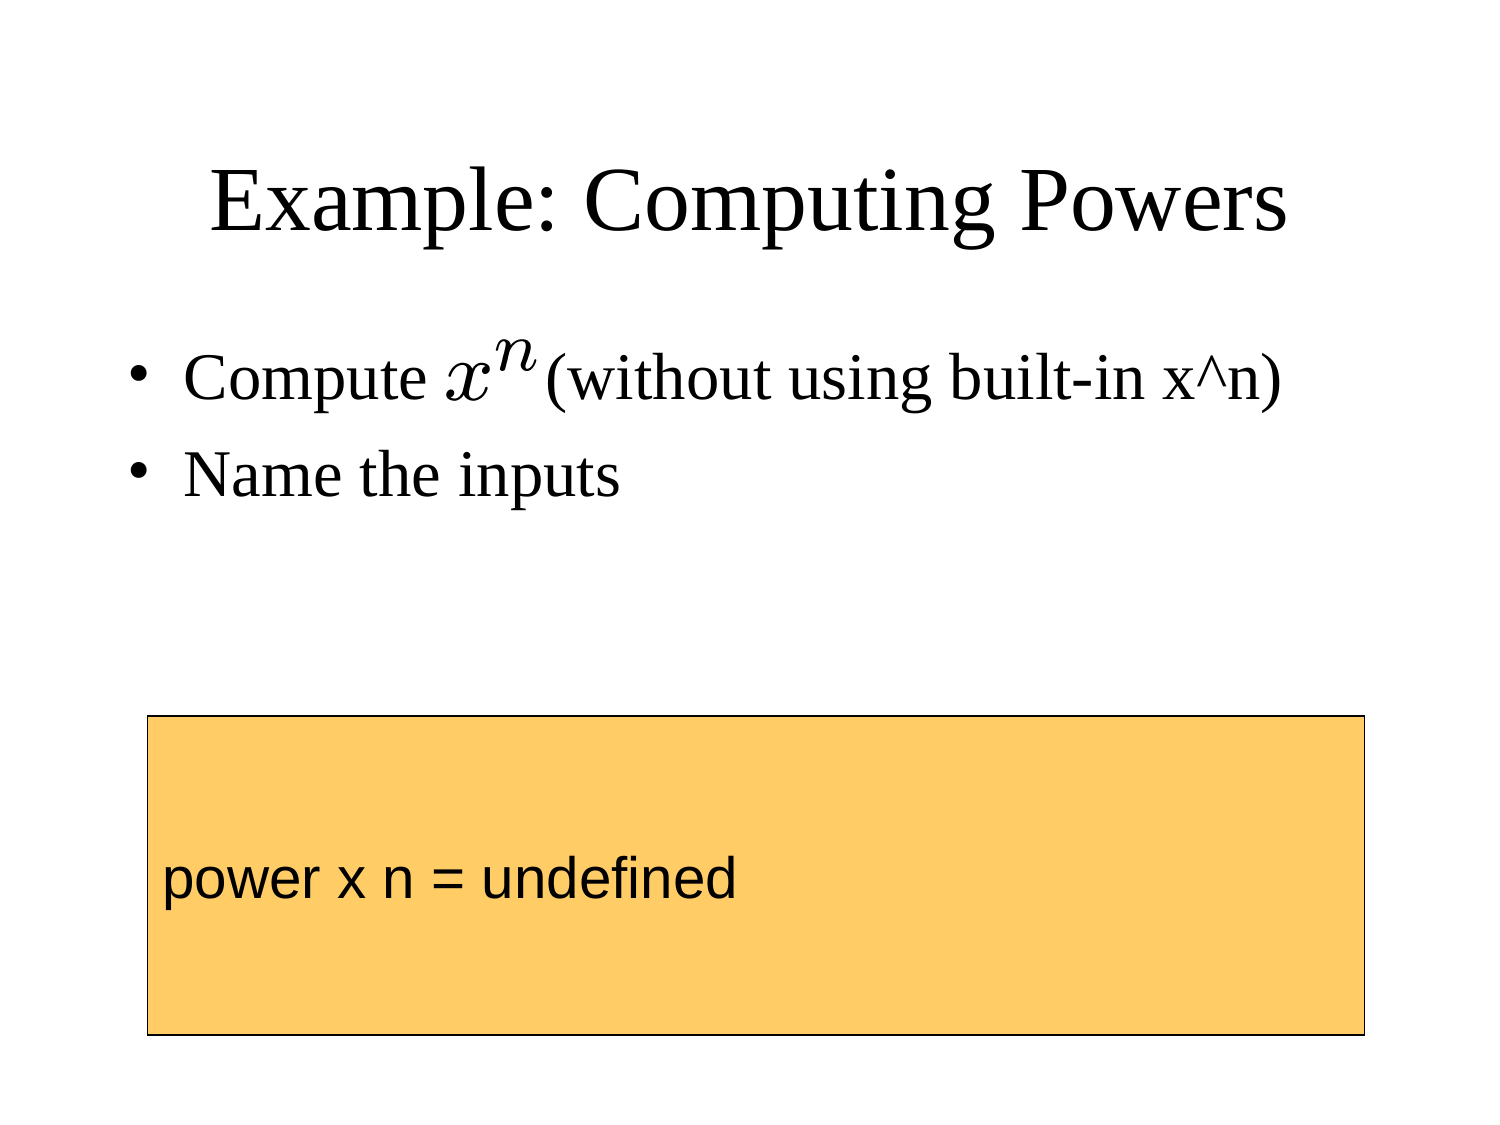

# Example: Computing Powers
Compute (without using built-in x^n)
Name the inputs
power x n = undefined